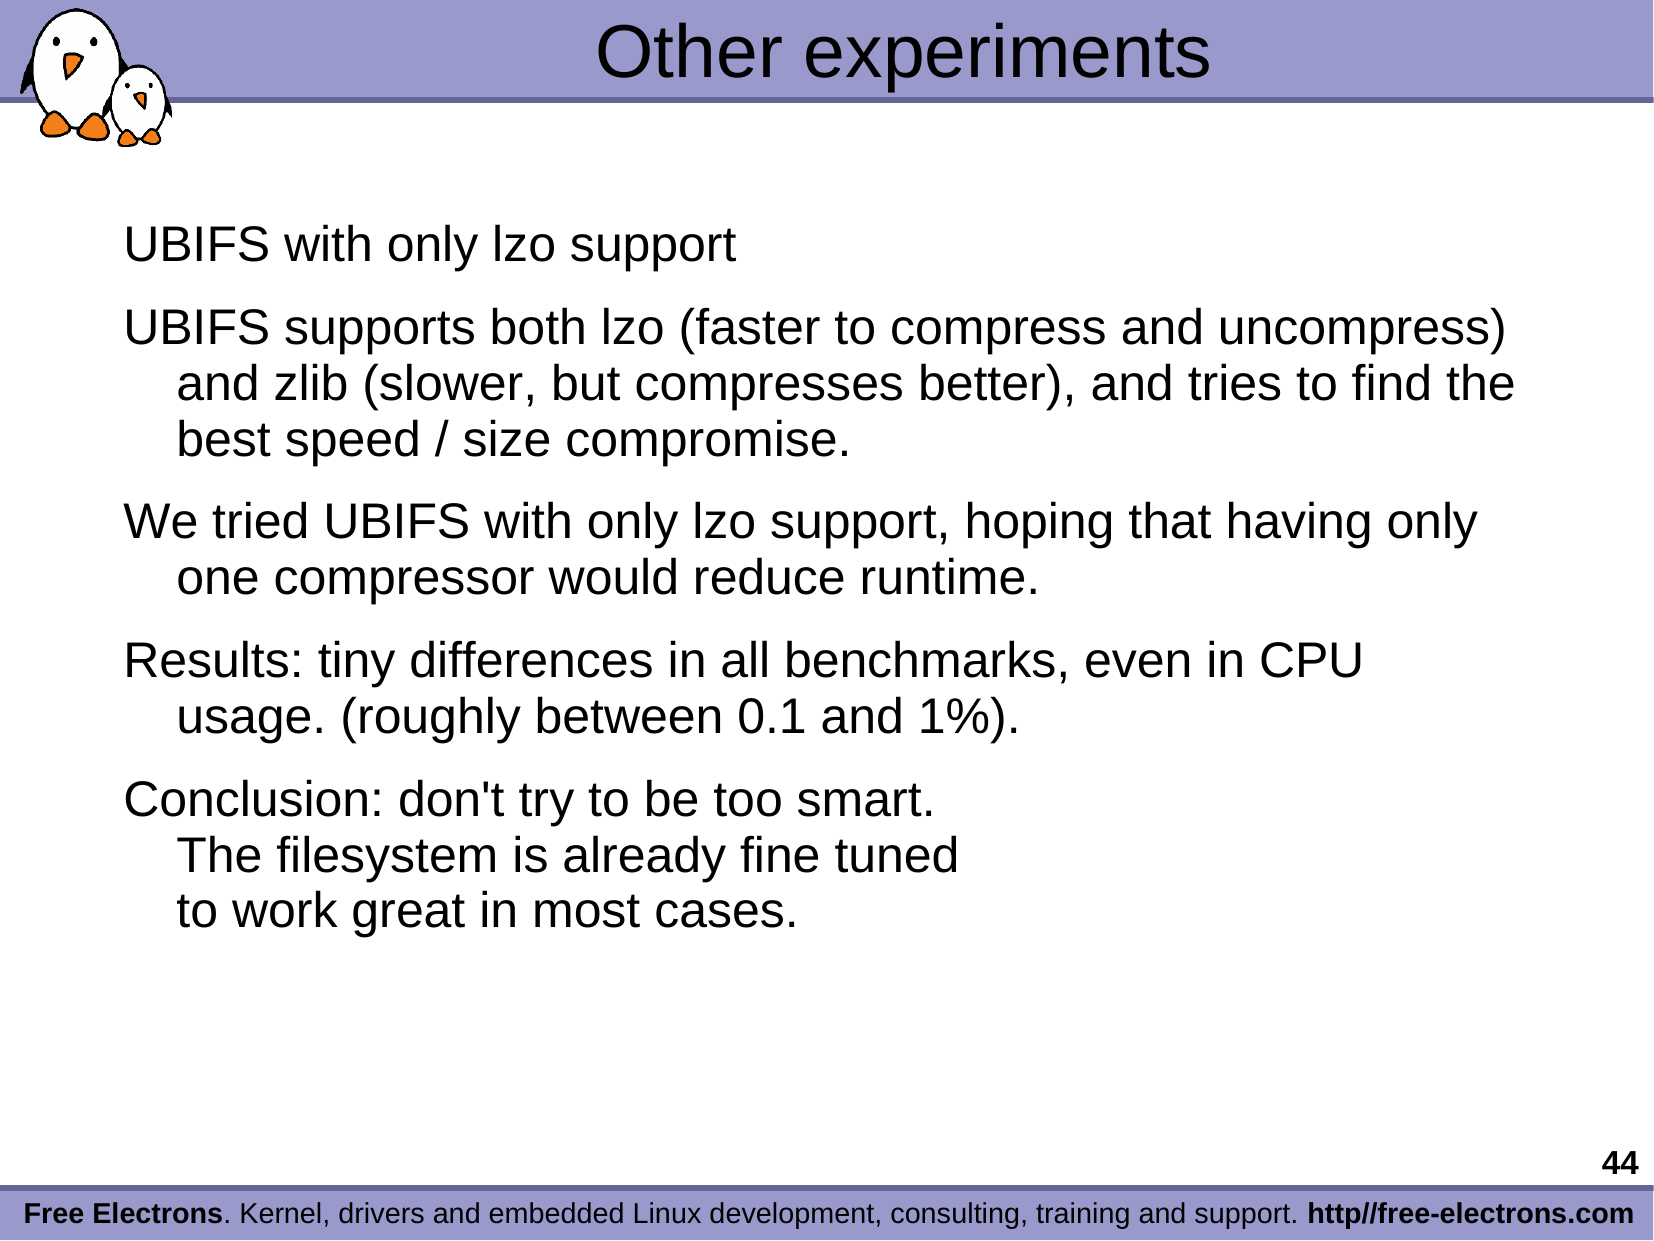

# Other experiments
UBIFS with only lzo support
UBIFS supports both lzo (faster to compress and uncompress) and zlib (slower, but compresses better), and tries to find the best speed / size compromise.
We tried UBIFS with only lzo support, hoping that having only one compressor would reduce runtime.
Results: tiny differences in all benchmarks, even in CPU usage. (roughly between 0.1 and 1%).
Conclusion: don't try to be too smart.
The filesystem is already fine tuned
to work great in most cases.